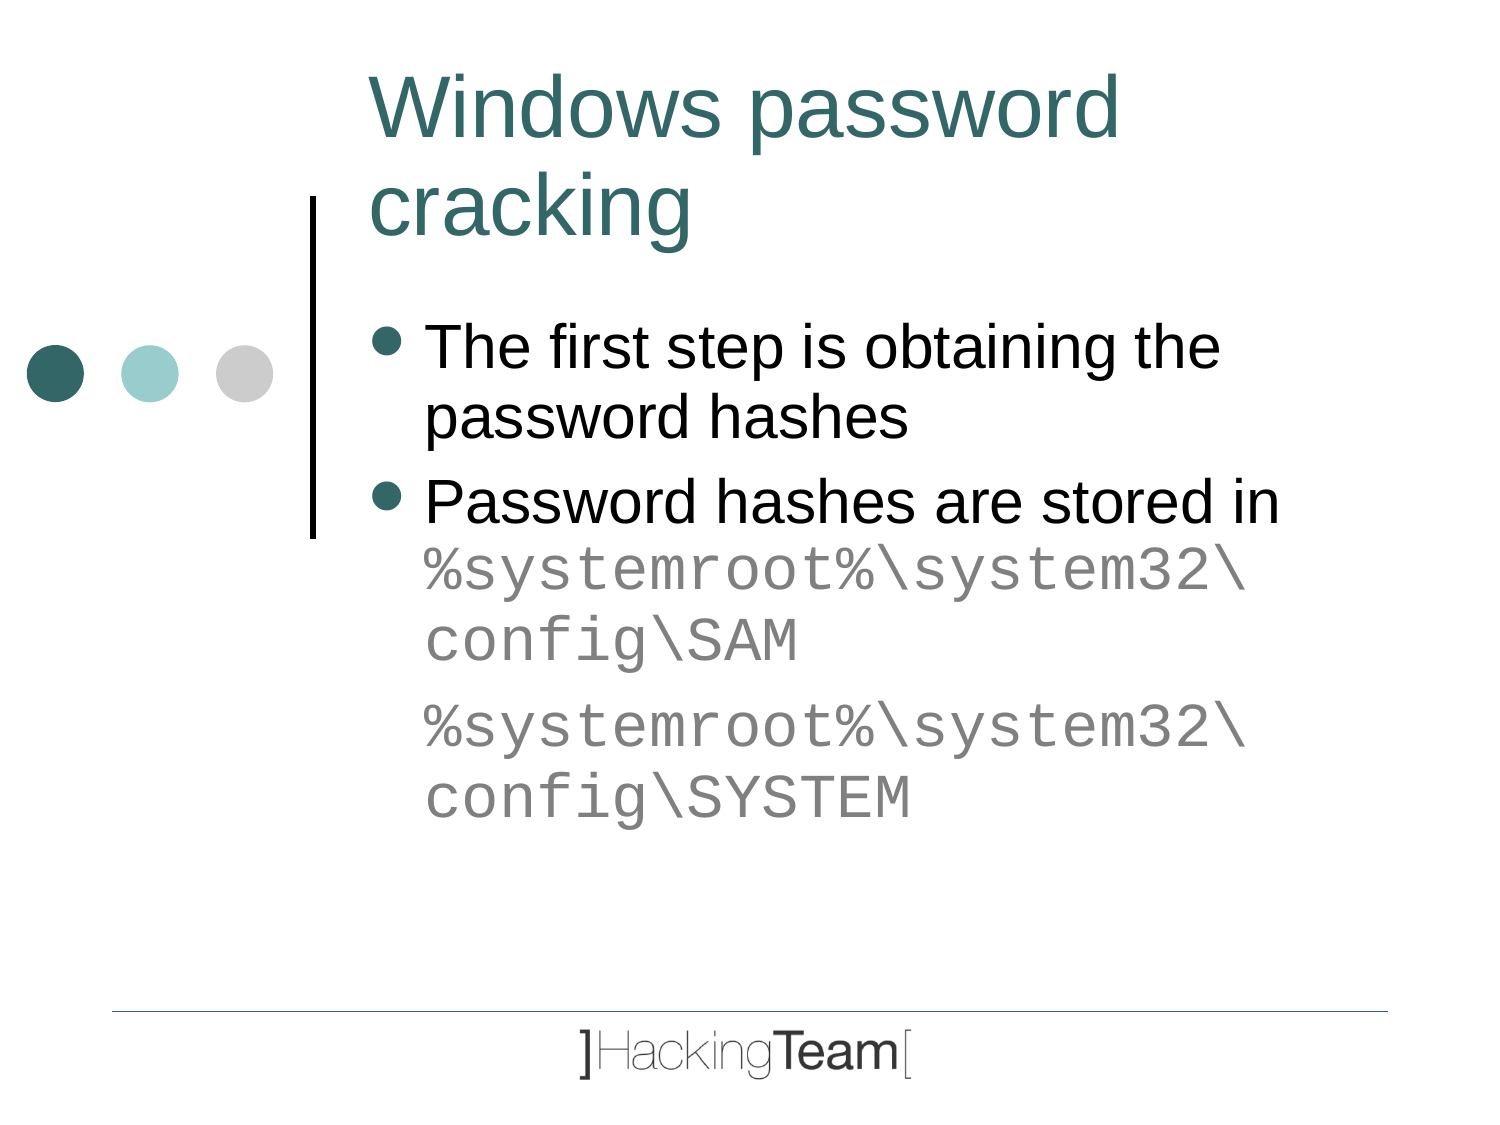

# Windows password cracking
The first step is obtaining the password hashes
Password hashes are stored in %systemroot%\system32\config\SAM
%systemroot%\system32\config\SYSTEM